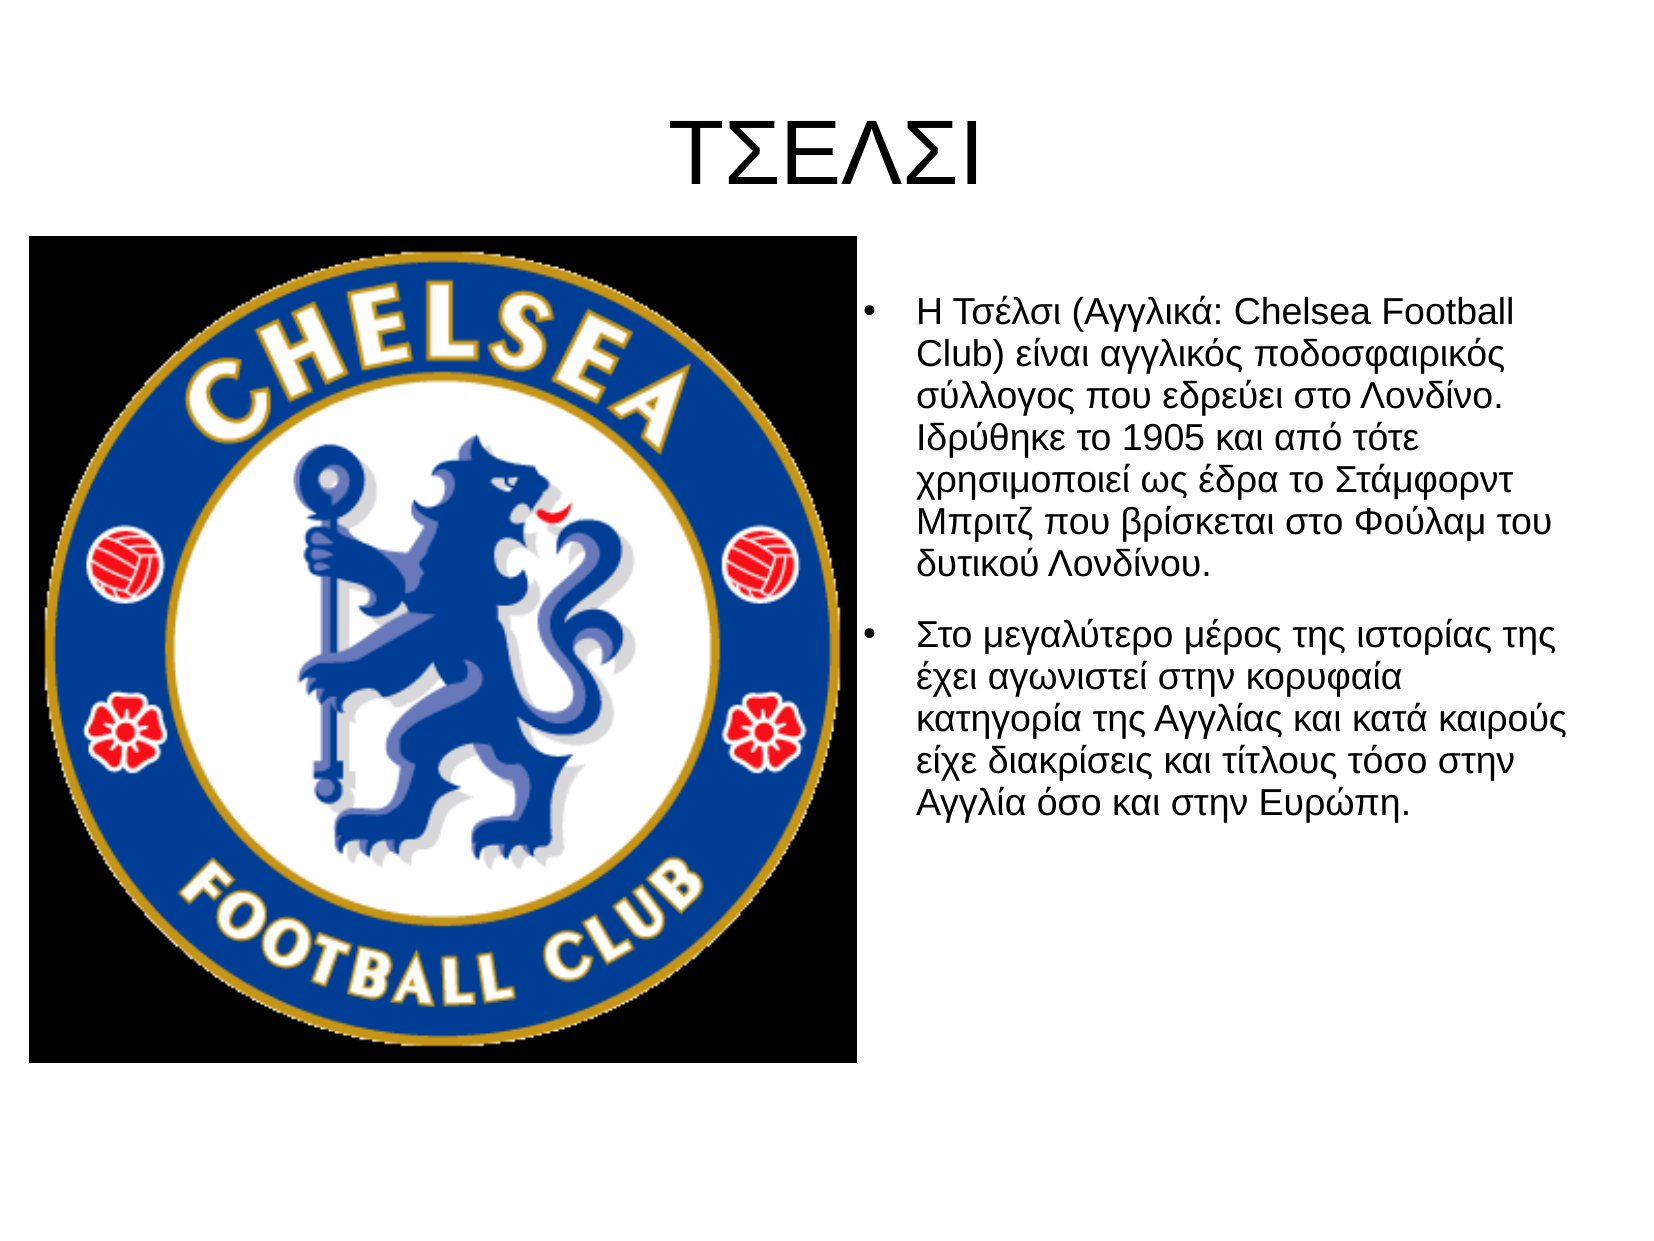

# ΤΣΕΛΣΙ
Η Τσέλσι (Αγγλικά: Chelsea Football Club) είναι αγγλικός ποδοσφαιρικός σύλλογος που εδρεύει στο Λονδίνο. Ιδρύθηκε το 1905 και από τότε χρησιμοποιεί ως έδρα το Στάμφορντ Μπριτζ που βρίσκεται στο Φούλαμ του δυτικού Λονδίνου.
Στο μεγαλύτερο μέρος της ιστορίας της έχει αγωνιστεί στην κορυφαία κατηγορία της Αγγλίας και κατά καιρούς είχε διακρίσεις και τίτλους τόσο στην Αγγλία όσο και στην Ευρώπη.